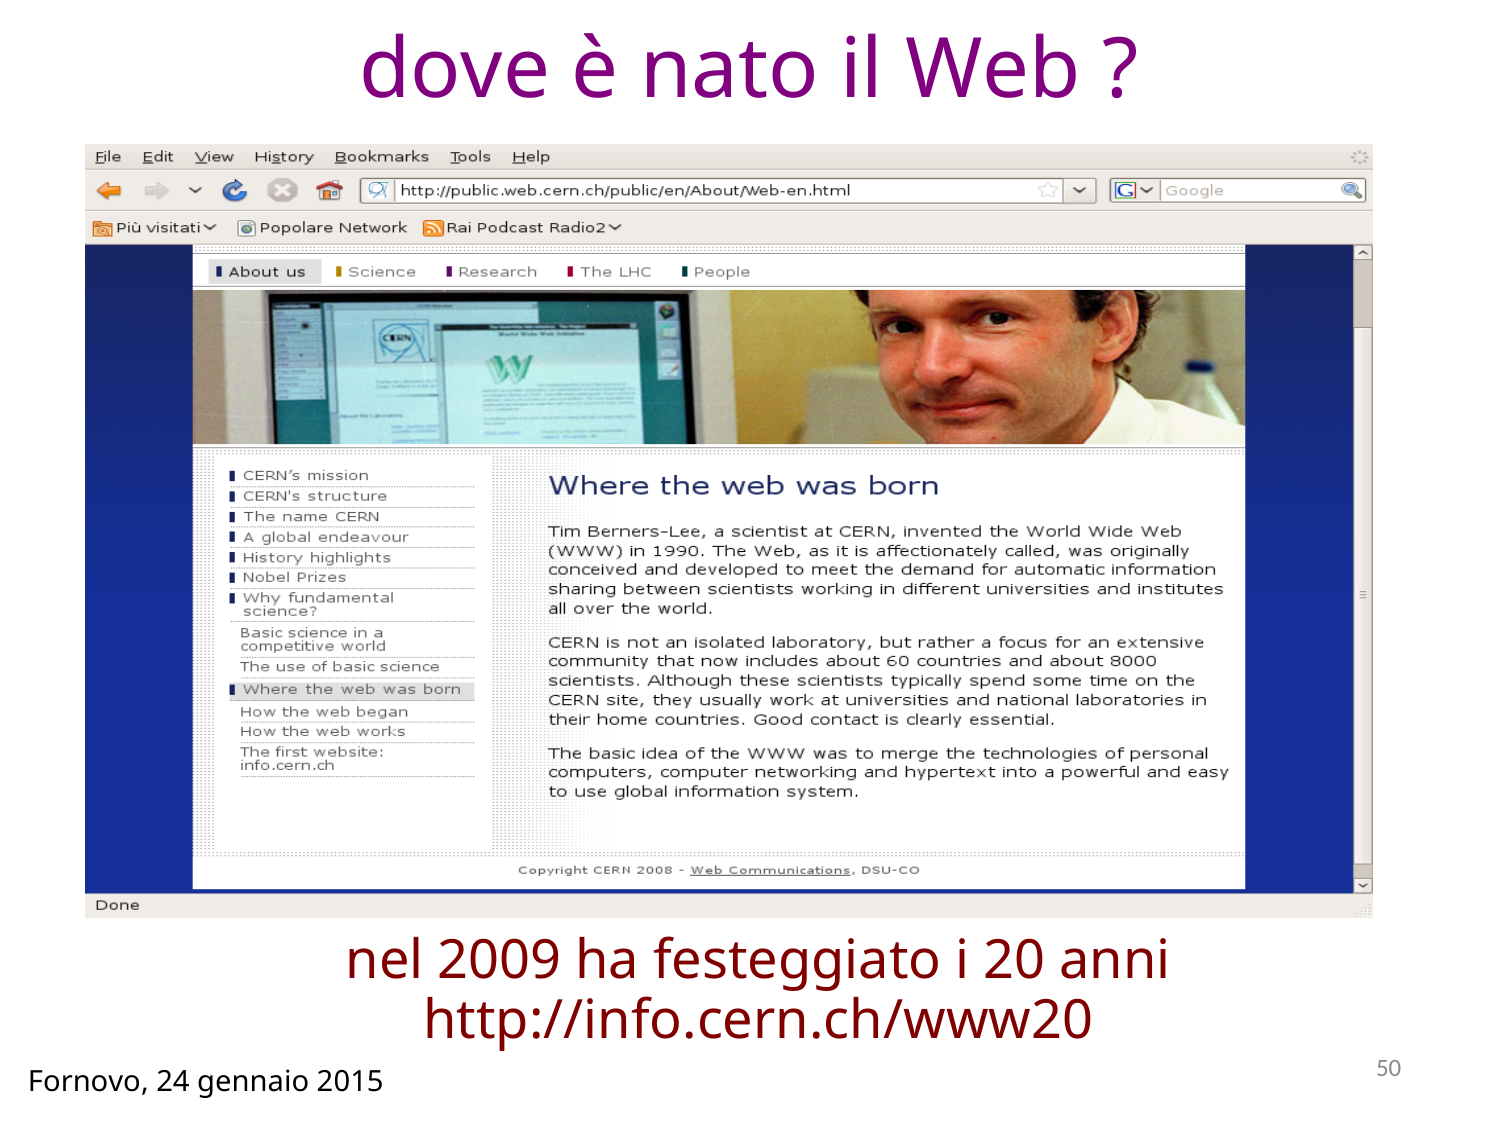

dove è nato il Web ?
nel 2009 ha festeggiato i 20 anni http://info.cern.ch/www20
50